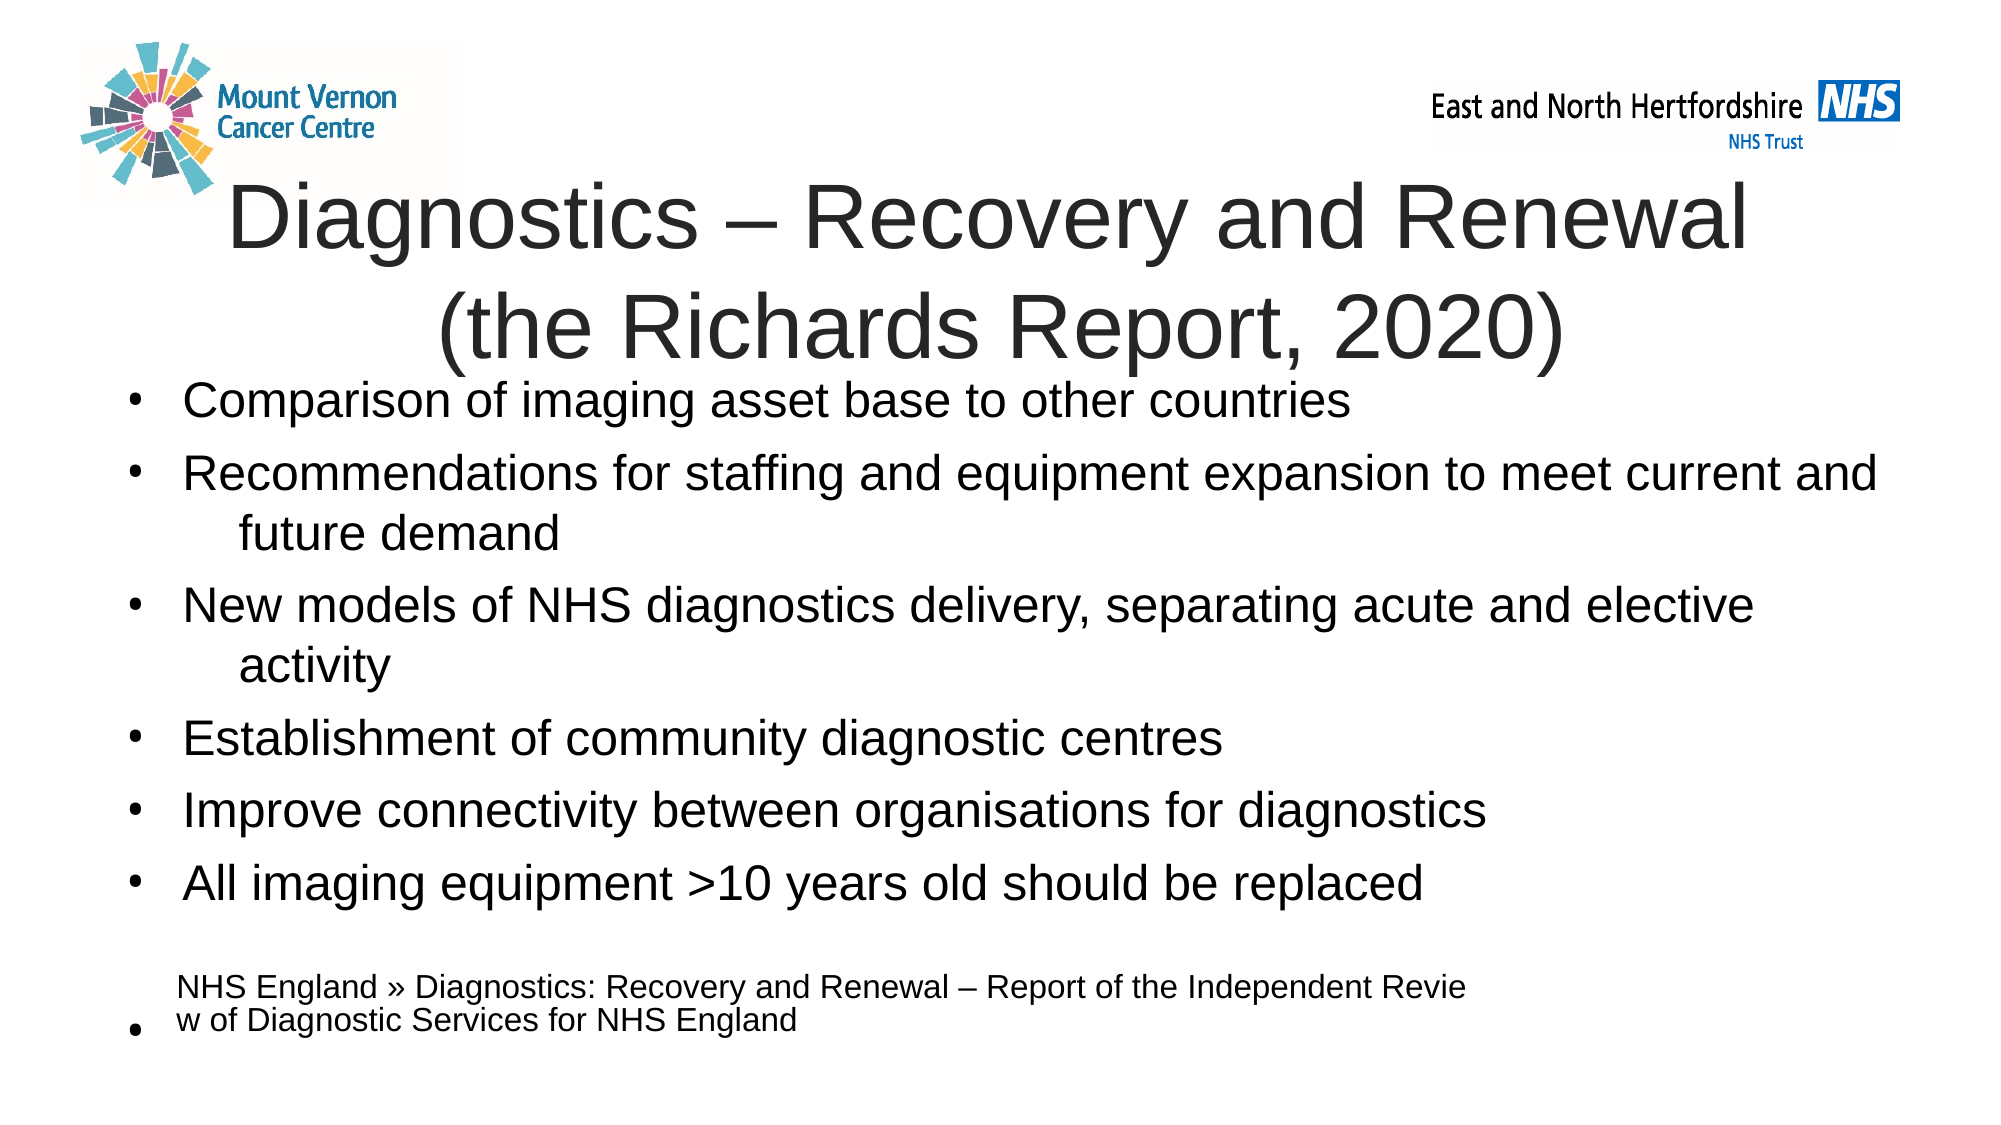

# Diagnostics – Recovery and Renewal (the Richards Report, 2020)
Comparison of imaging asset base to other countries
Recommendations for staffing and equipment expansion to meet current and future demand
New models of NHS diagnostics delivery, separating acute and elective activity
Establishment of community diagnostic centres
Improve connectivity between organisations for diagnostics
All imaging equipment >10 years old should be replaced
NHS England » Diagnostics: Recovery and Renewal – Report of the Independent Review of Diagnostic Services for NHS England